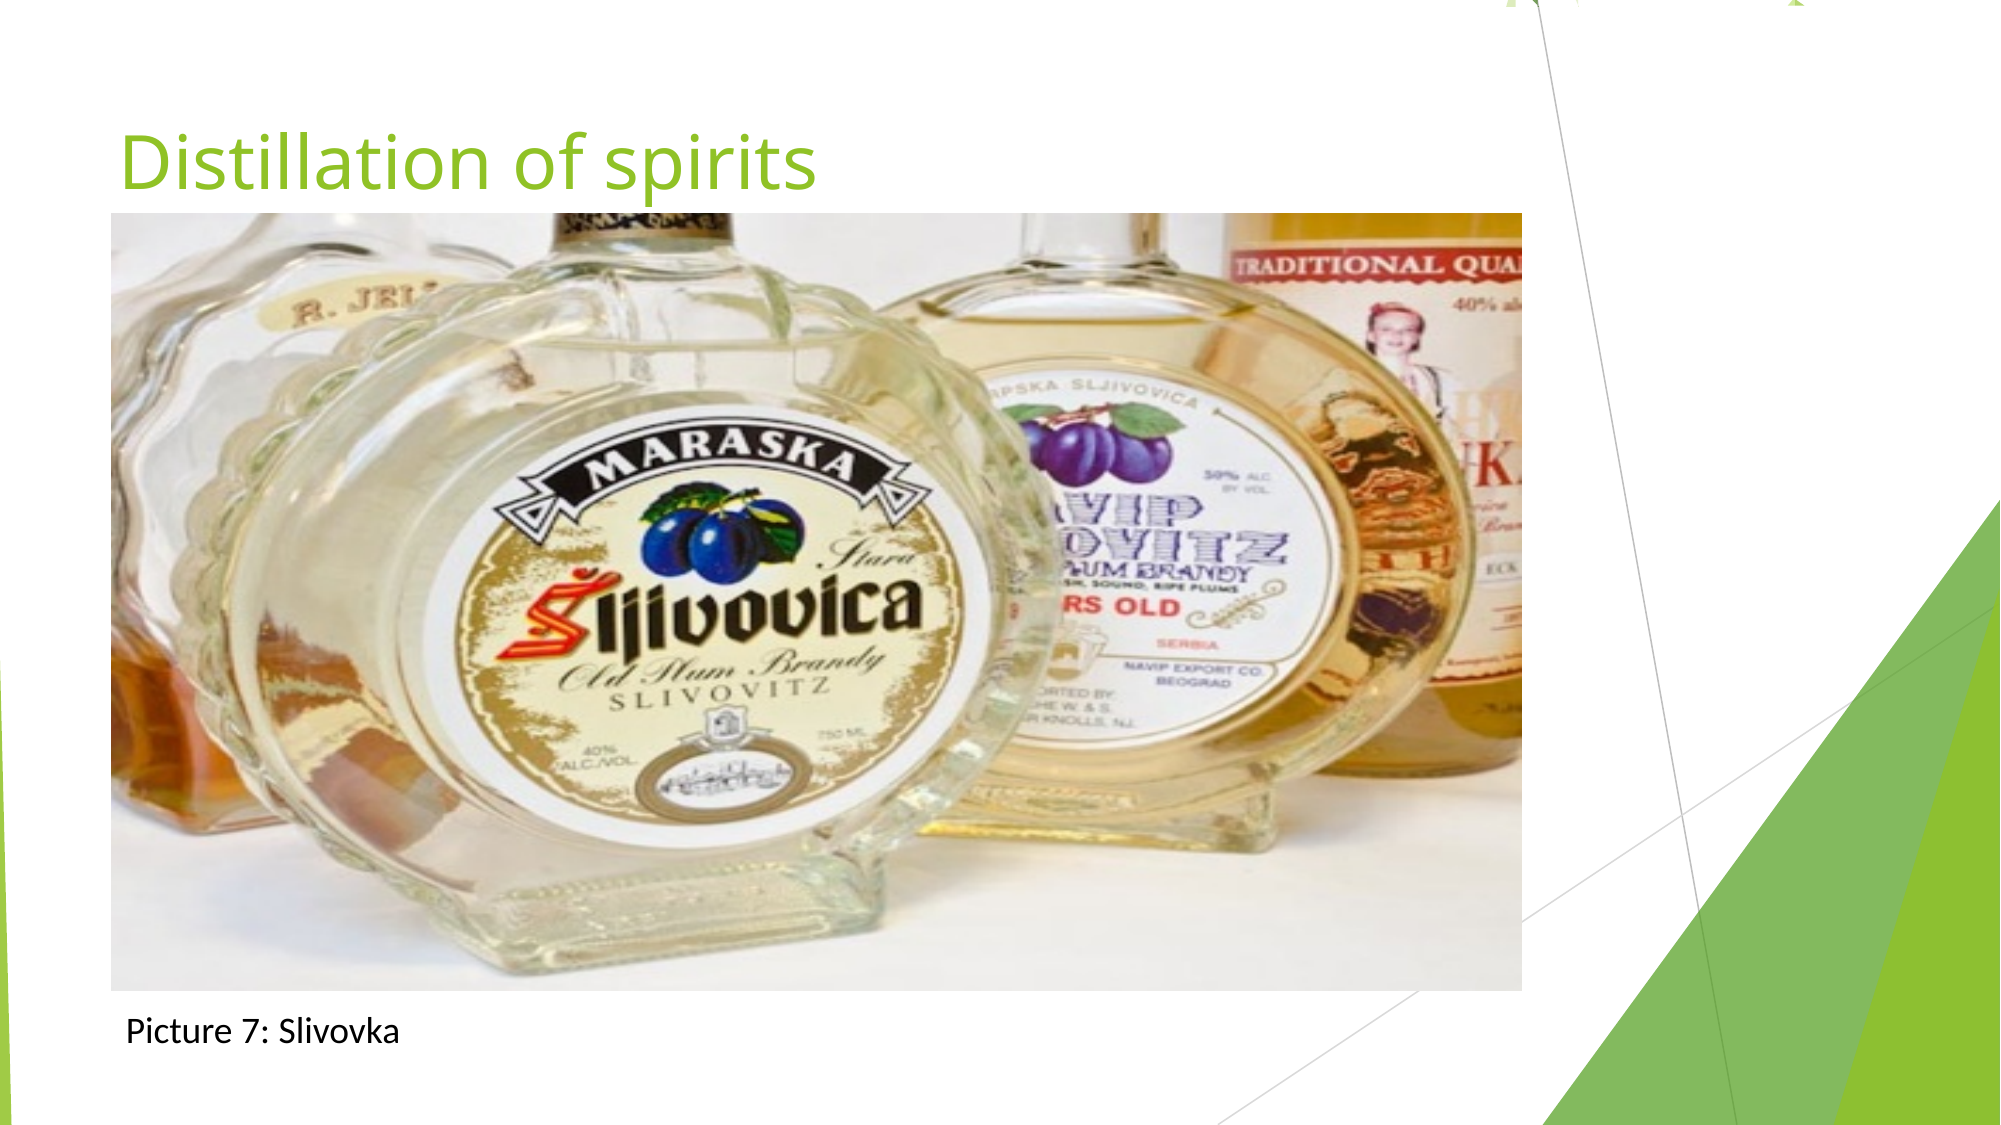

# Distillation of spirits
Picture 7: Slivovka